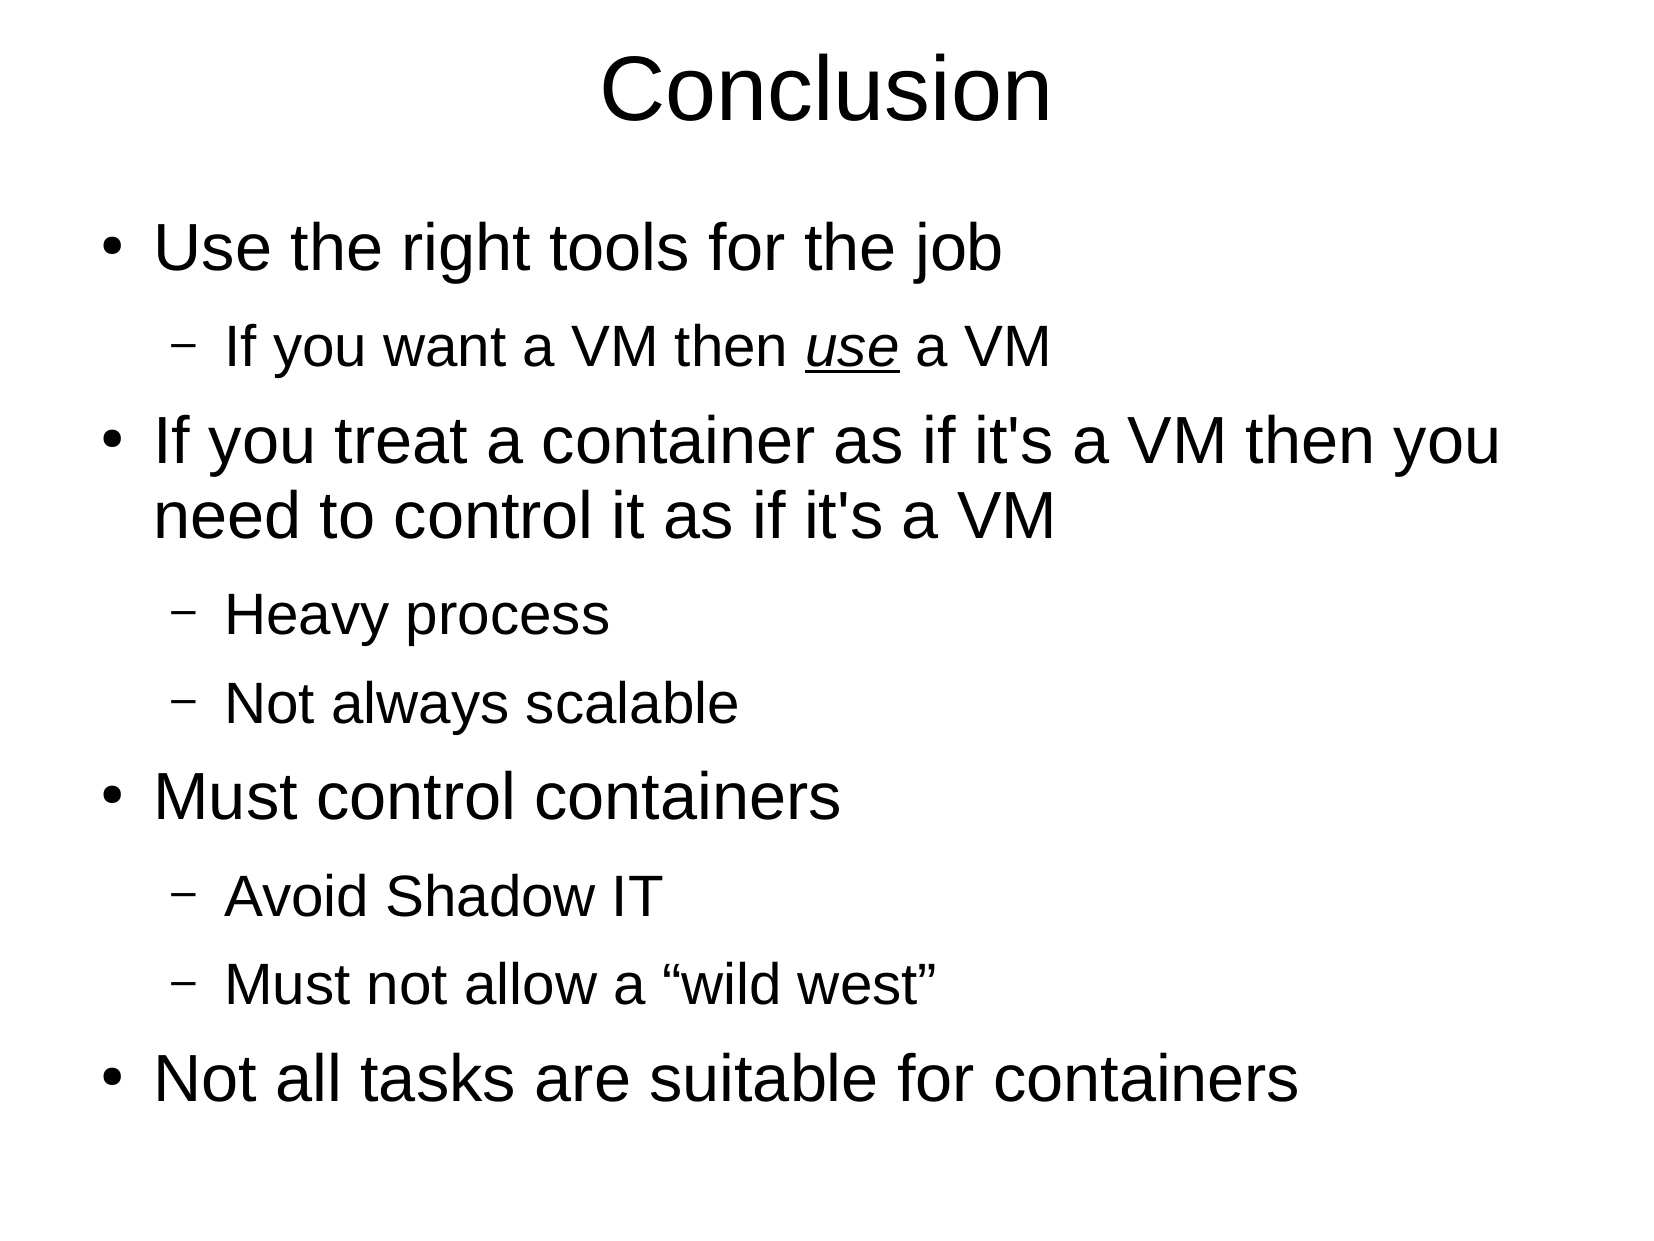

# Conclusion
Use the right tools for the job
If you want a VM then use a VM
If you treat a container as if it's a VM then you need to control it as if it's a VM
Heavy process
Not always scalable
Must control containers
Avoid Shadow IT
Must not allow a “wild west”
Not all tasks are suitable for containers